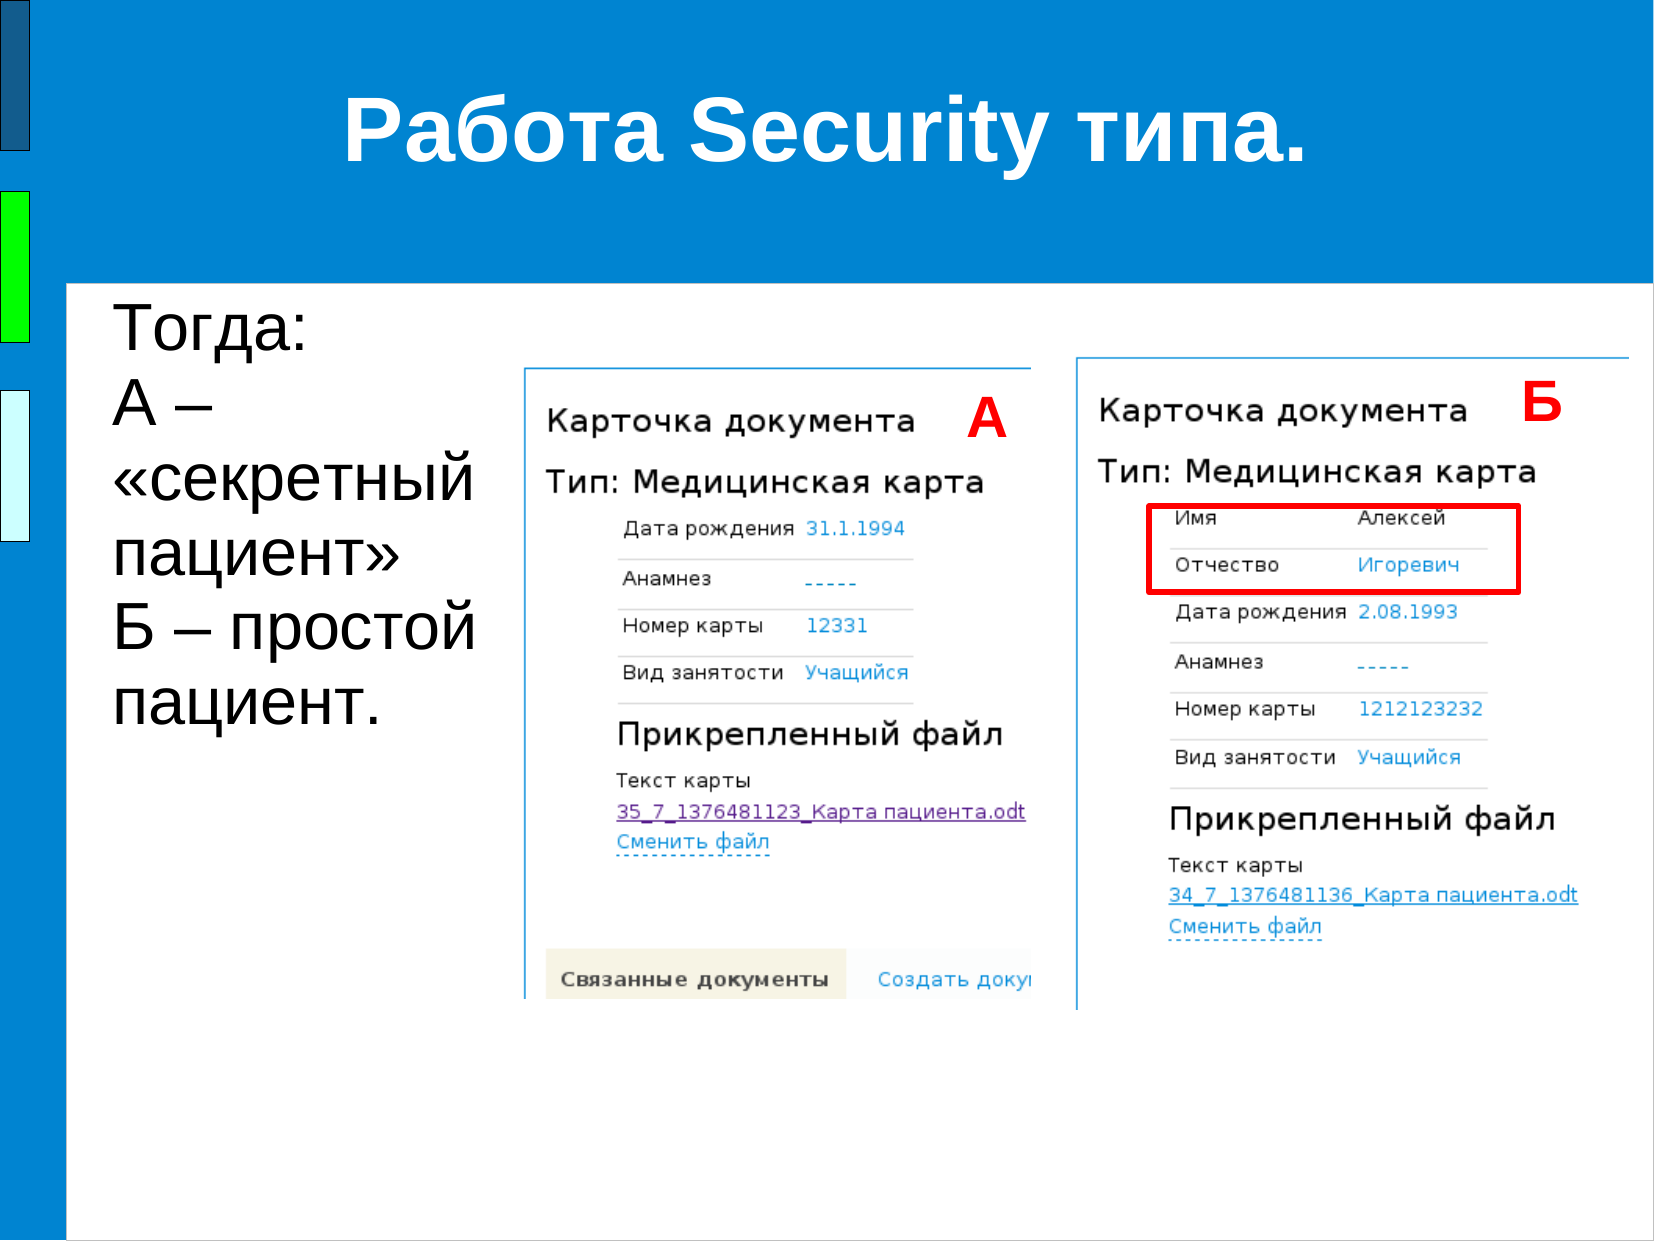

# Работа Security типа.
Тогда:
А – «секретный пациент»
Б – простой пациент.
Б
А
ООО "Альфа-Интегрум", 2013г.